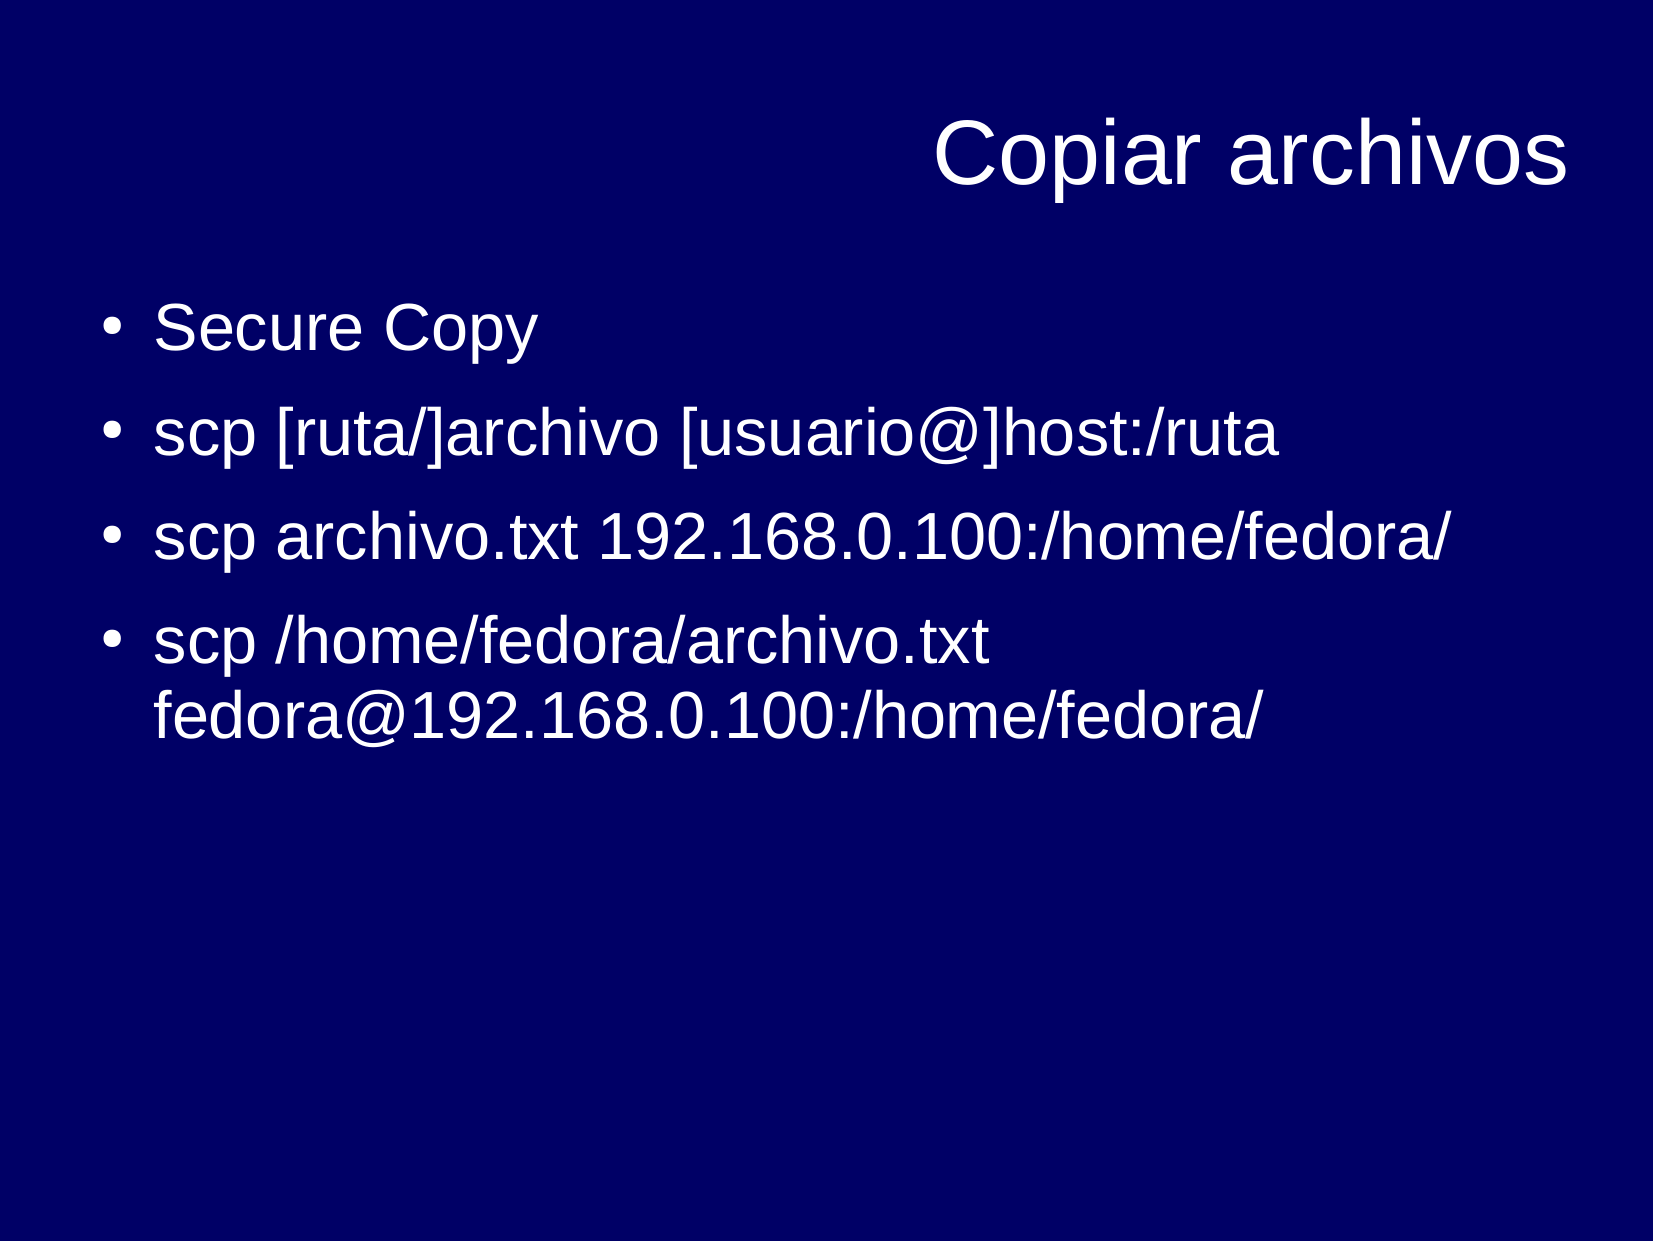

# Copiar archivos
Secure Copy
scp [ruta/]archivo [usuario@]host:/ruta
scp archivo.txt 192.168.0.100:/home/fedora/
scp /home/fedora/archivo.txt fedora@192.168.0.100:/home/fedora/